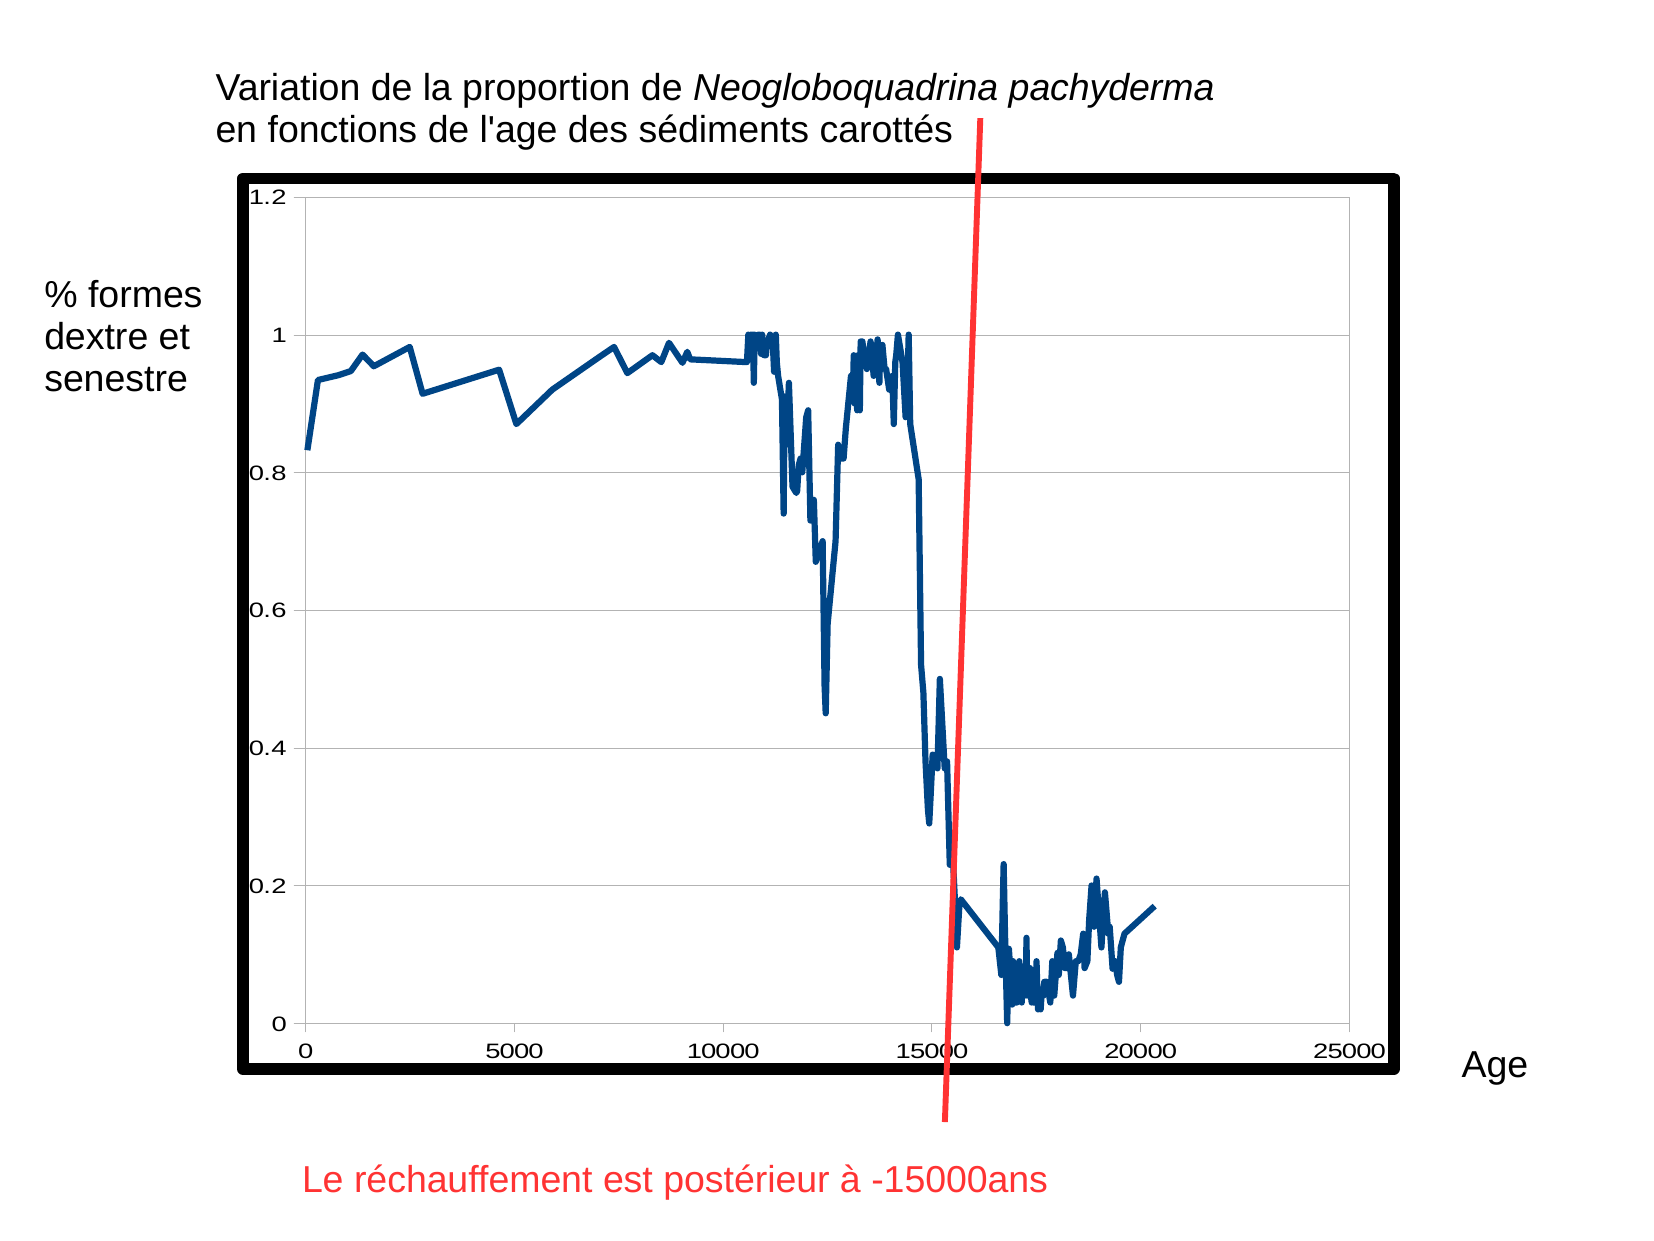

Variation de la proportion de Neogloboquadrina pachyderma
en fonctions de l'age des sédiments carottés
% formes
dextre et
senestre
Age
Le réchauffement est postérieur à -15000ans